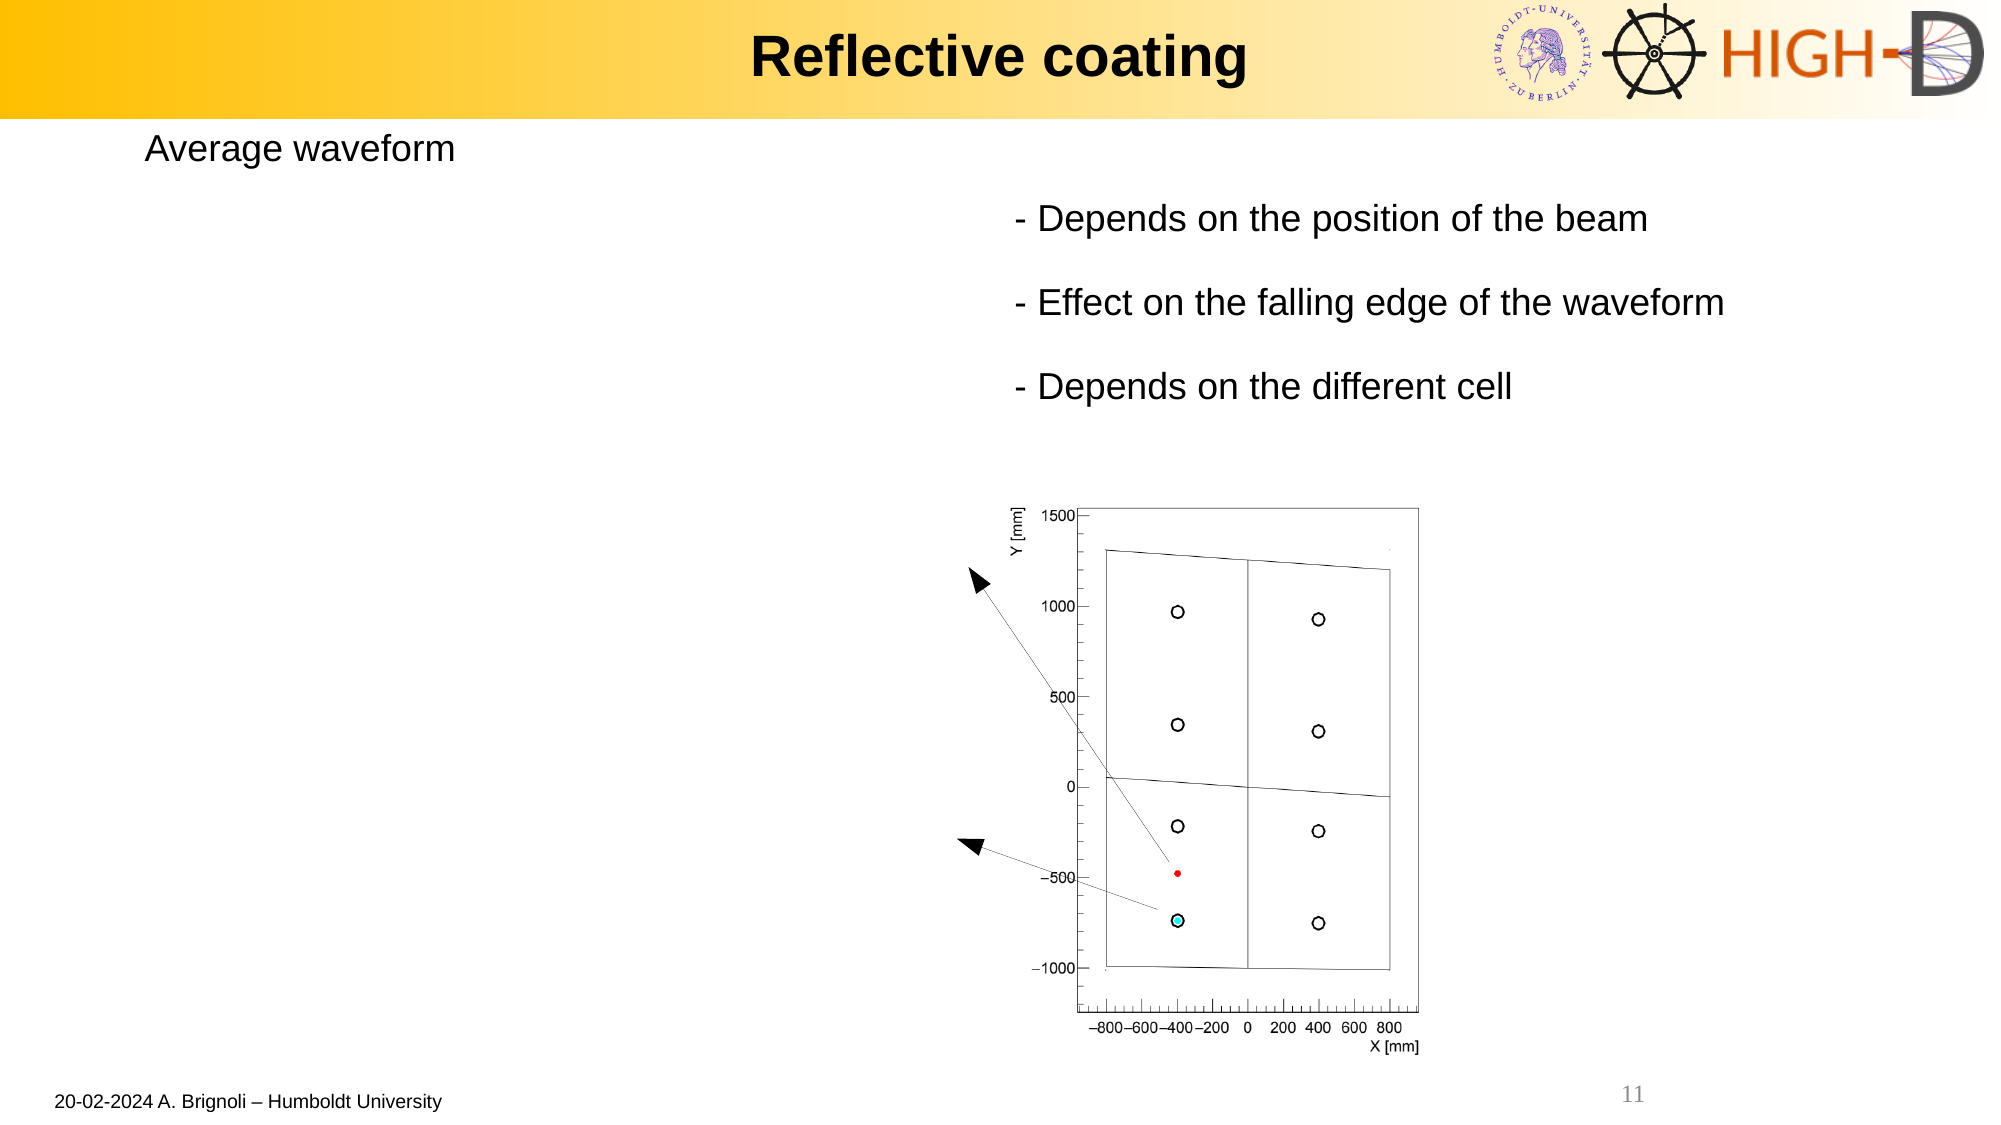

Reflective coating
Average waveform
- Depends on the position of the beam
- Effect on the falling edge of the waveform
- Depends on the different cell
20-02-2024 A. Brignoli – Humboldt University